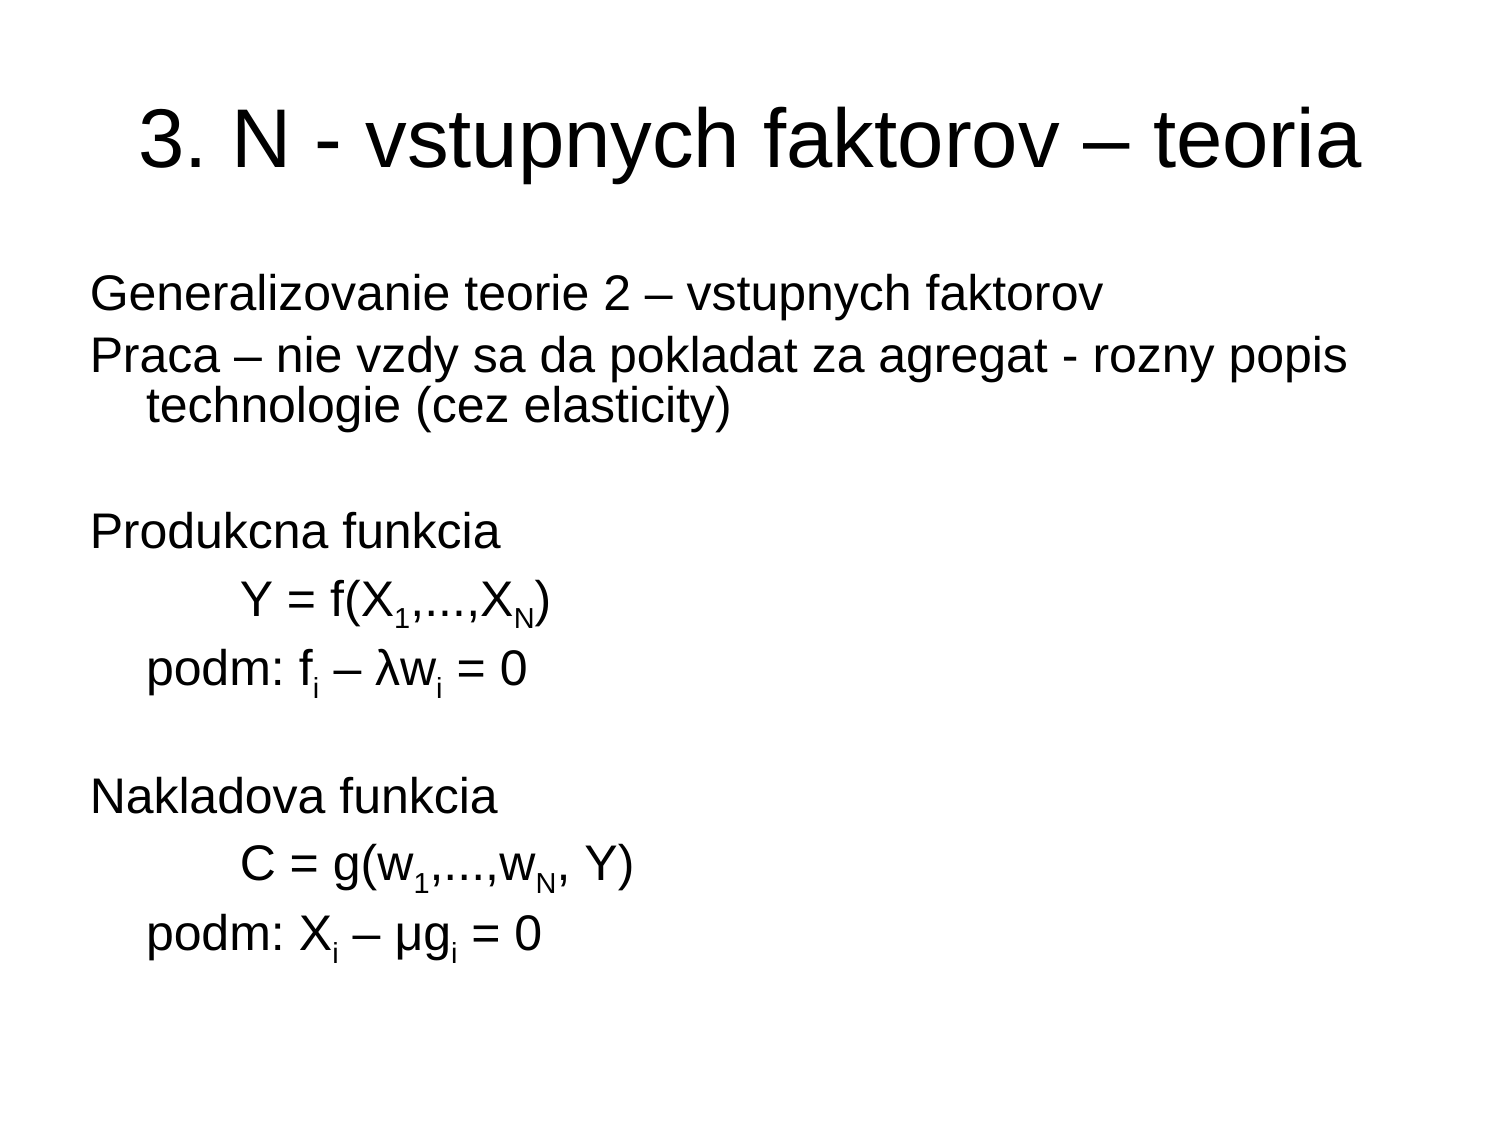

# 3. N - vstupnych faktorov – teoria
Generalizovanie teorie 2 – vstupnych faktorov
Praca – nie vzdy sa da pokladat za agregat - rozny popis technologie (cez elasticity)
Produkcna funkcia
		Y = f(X1,...,XN)
	podm: fi – λwi = 0
Nakladova funkcia
		C = g(w1,...,wN, Y)
	podm: Xi – μgi = 0